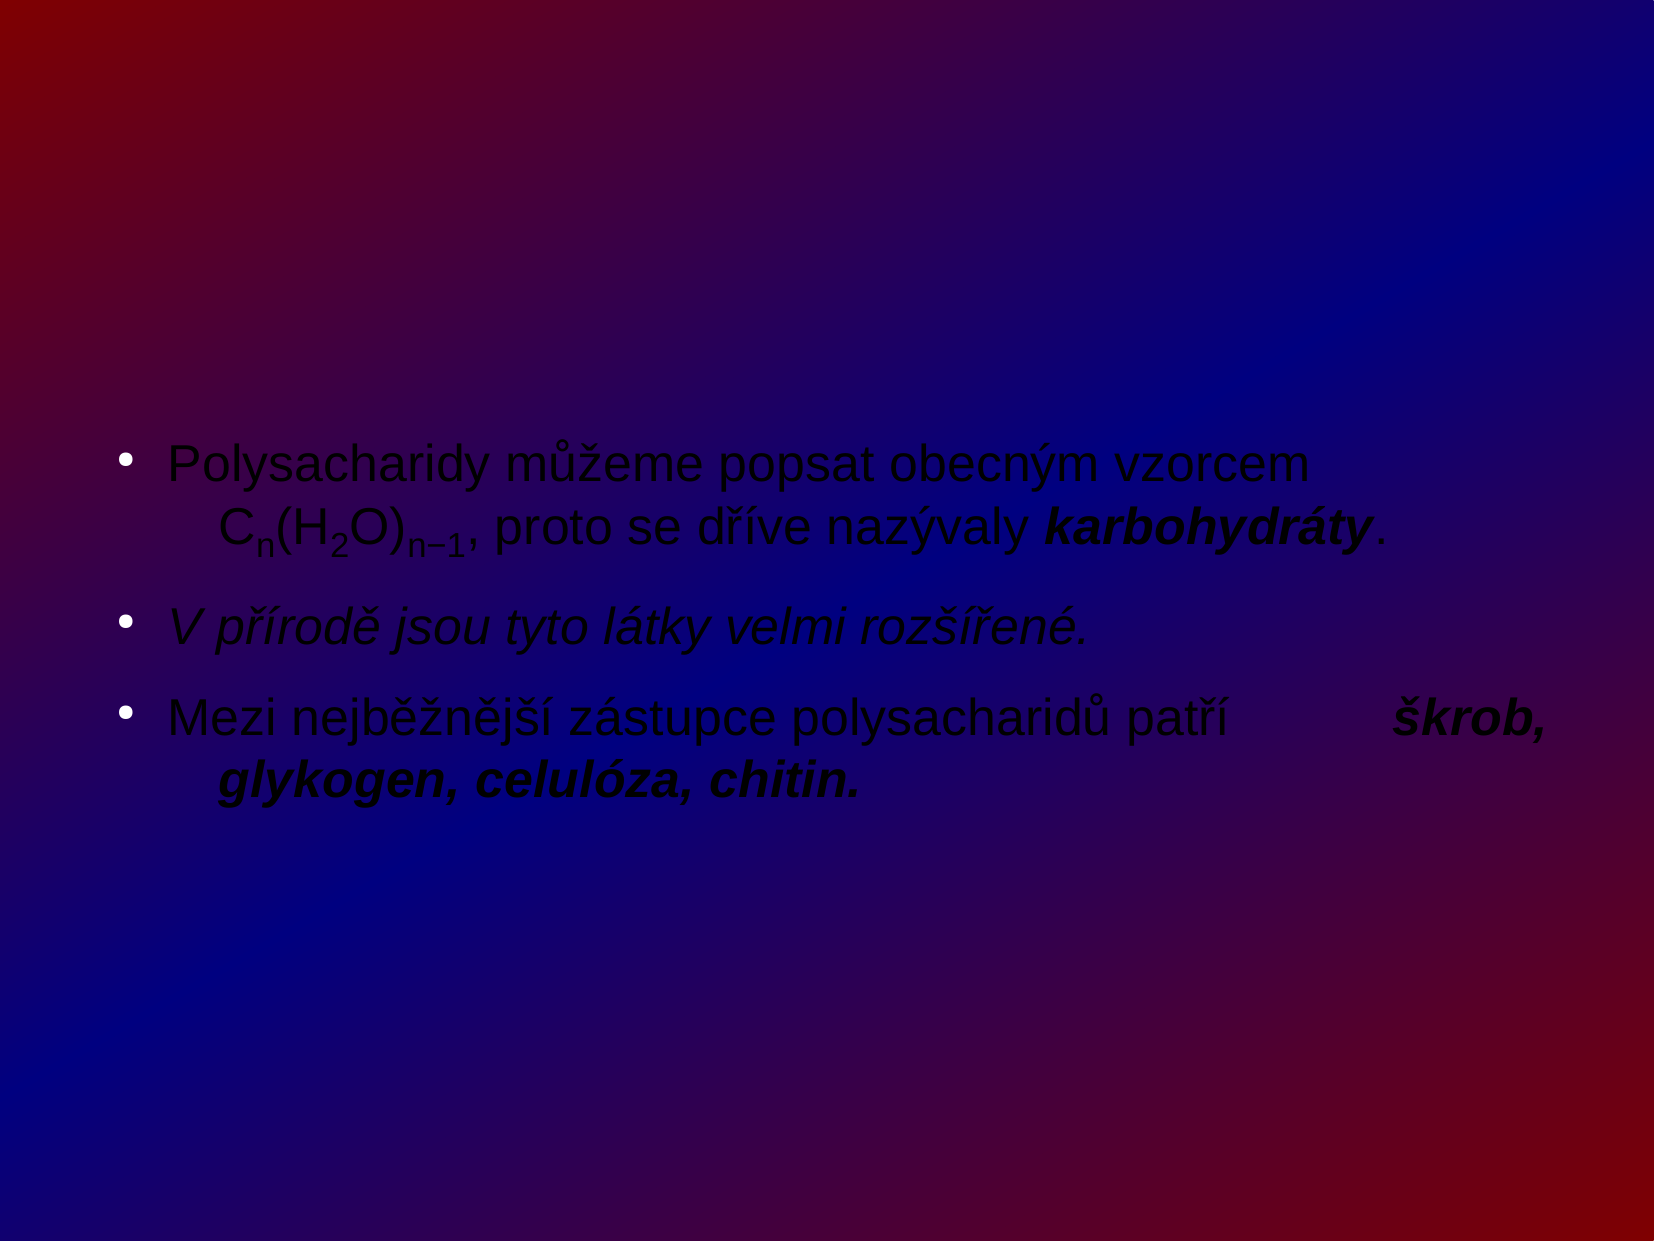

# Polysacharidy můžeme popsat obecným vzorcem Cn(H2O)n−1, proto se dříve nazývaly karbohydráty.
V přírodě jsou tyto látky velmi rozšířené.
Mezi nejběžnější zástupce polysacharidů patří škrob, glykogen, celulóza, chitin.